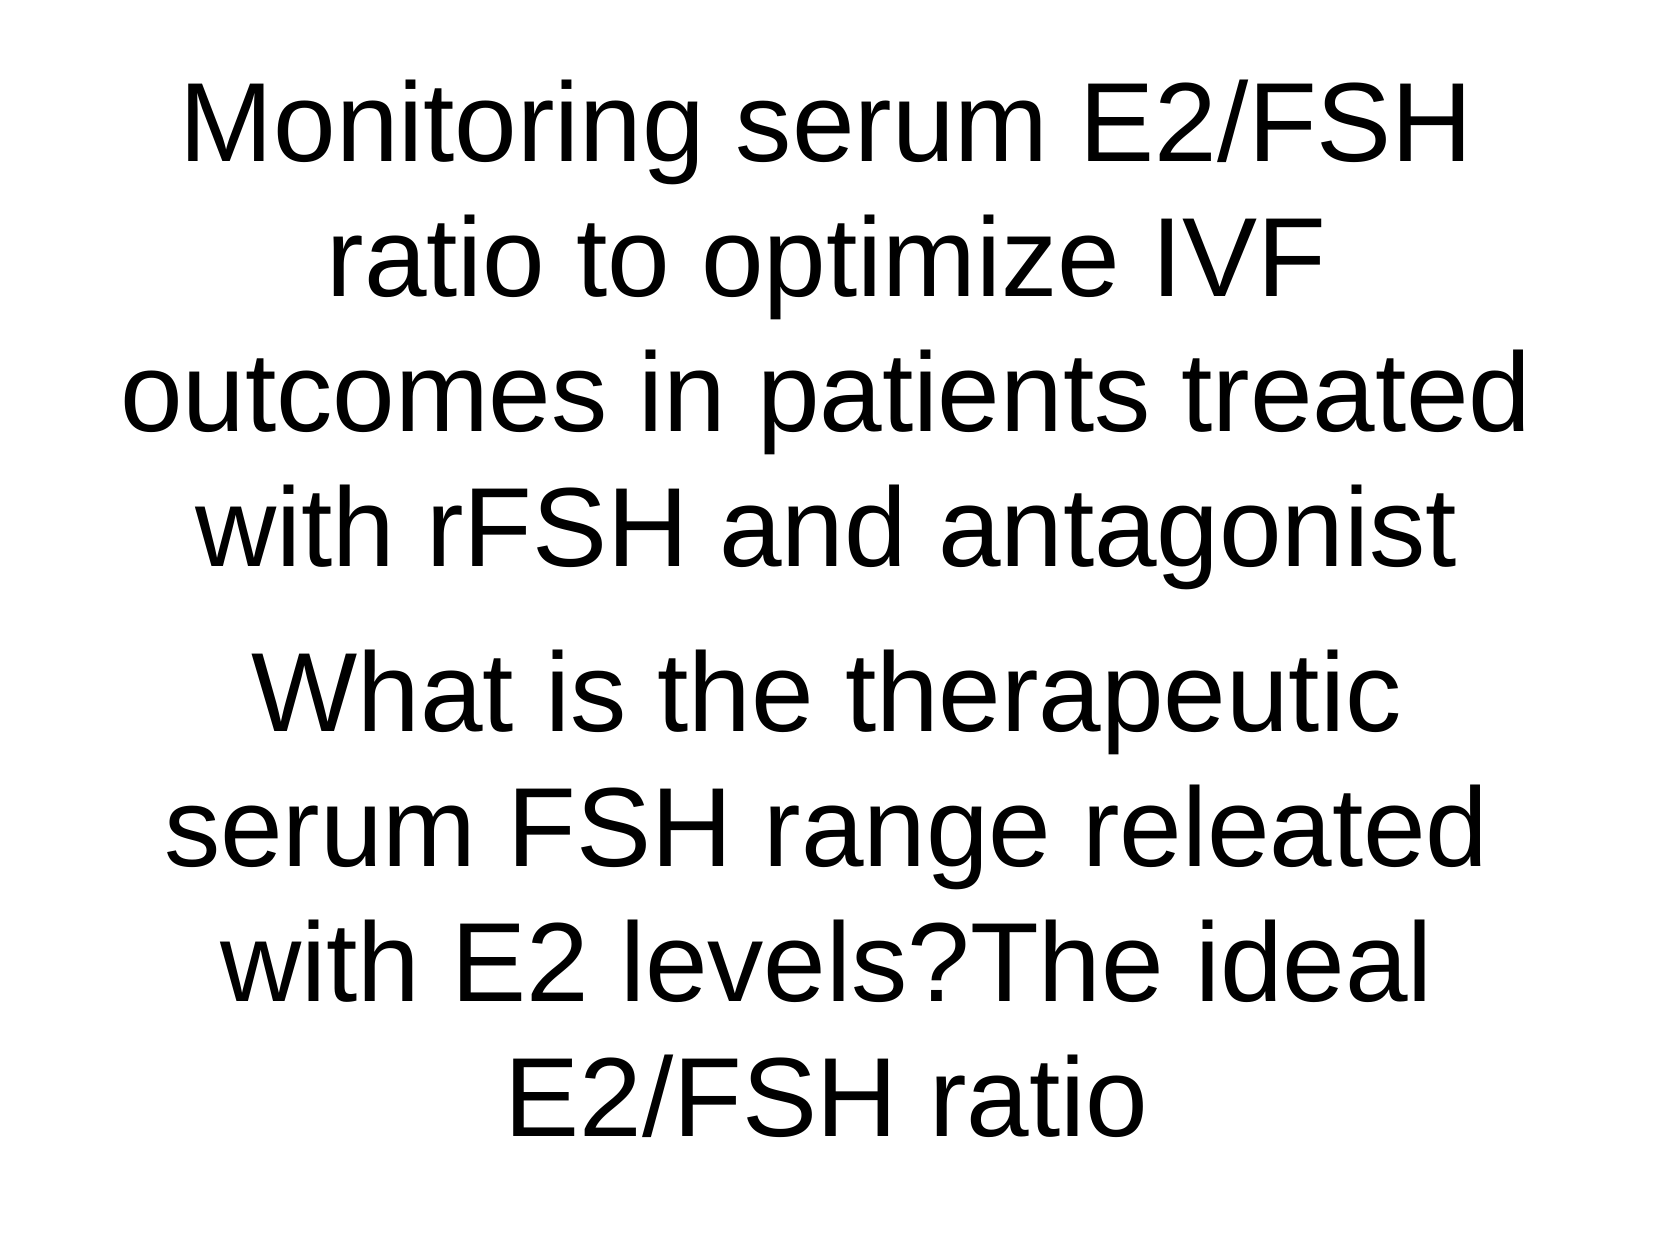

# Monitoring serum E2/FSH ratio to optimize IVF outcomes in patients treated with rFSH and antagonist
What is the therapeutic serum FSH range releated with E2 levels?The ideal E2/FSH ratio